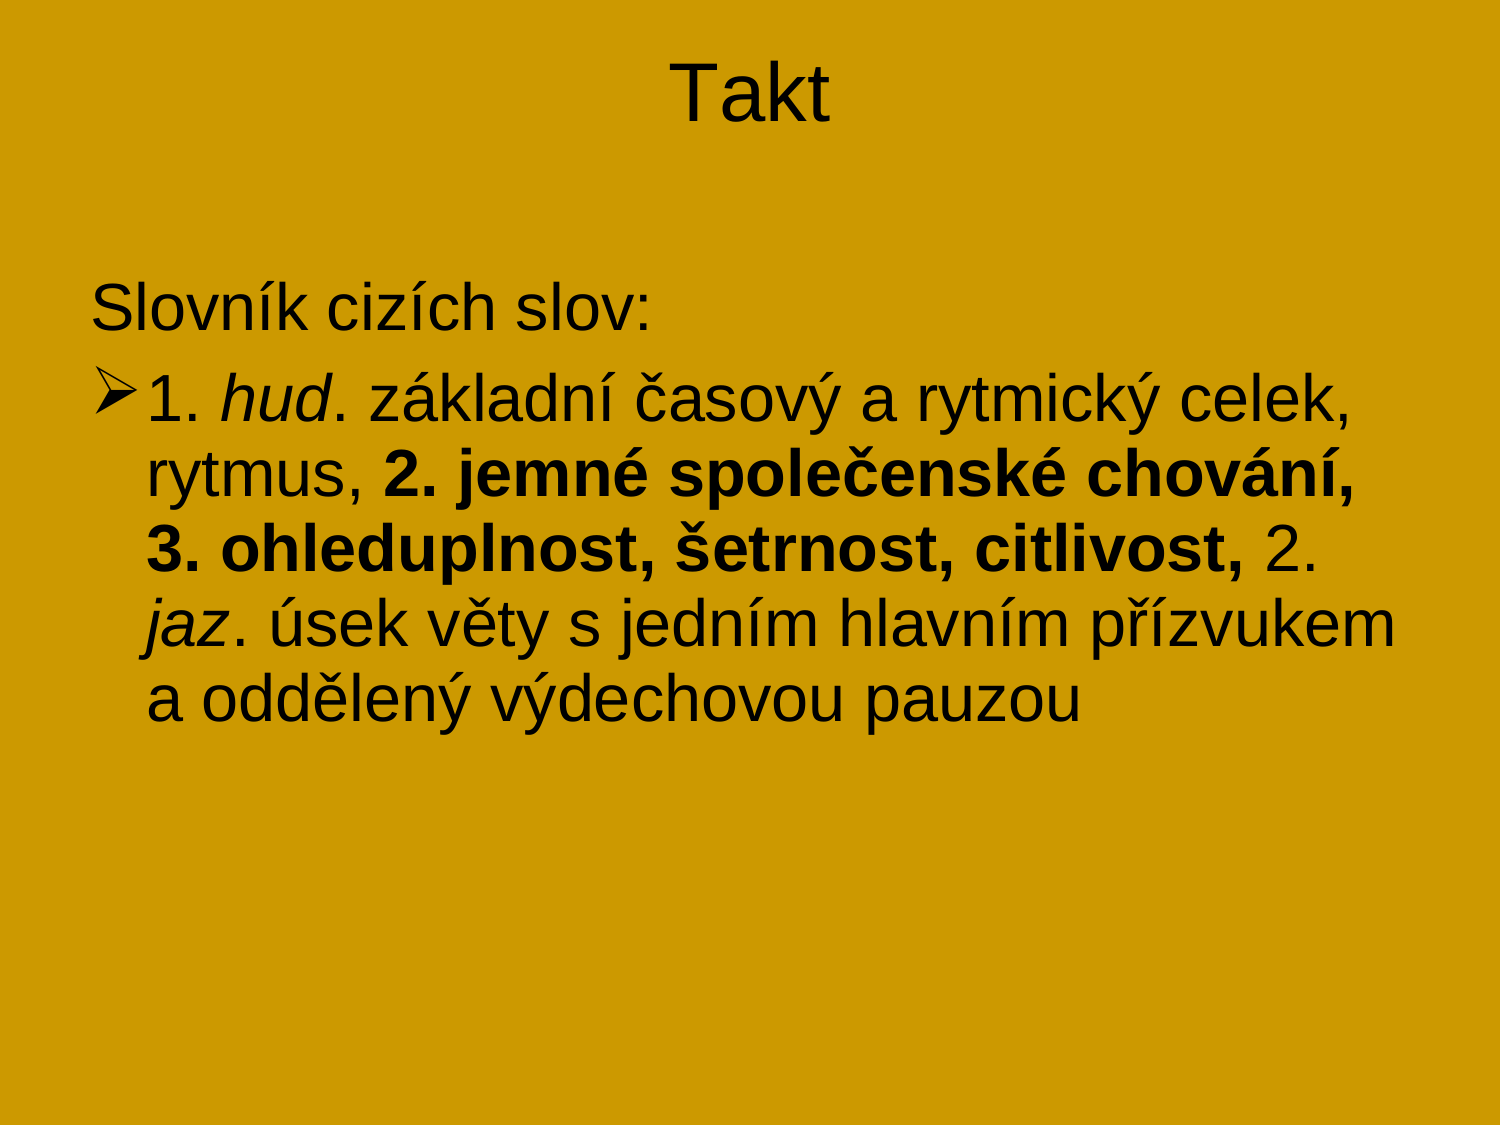

# Takt
Slovník cizích slov:
1. hud. základní časový a rytmický celek, rytmus, 2. jemné společenské chování, 3. ohleduplnost, šetrnost, citlivost, 2. jaz. úsek věty s jedním hlavním přízvukem a oddělený výdechovou pauzou